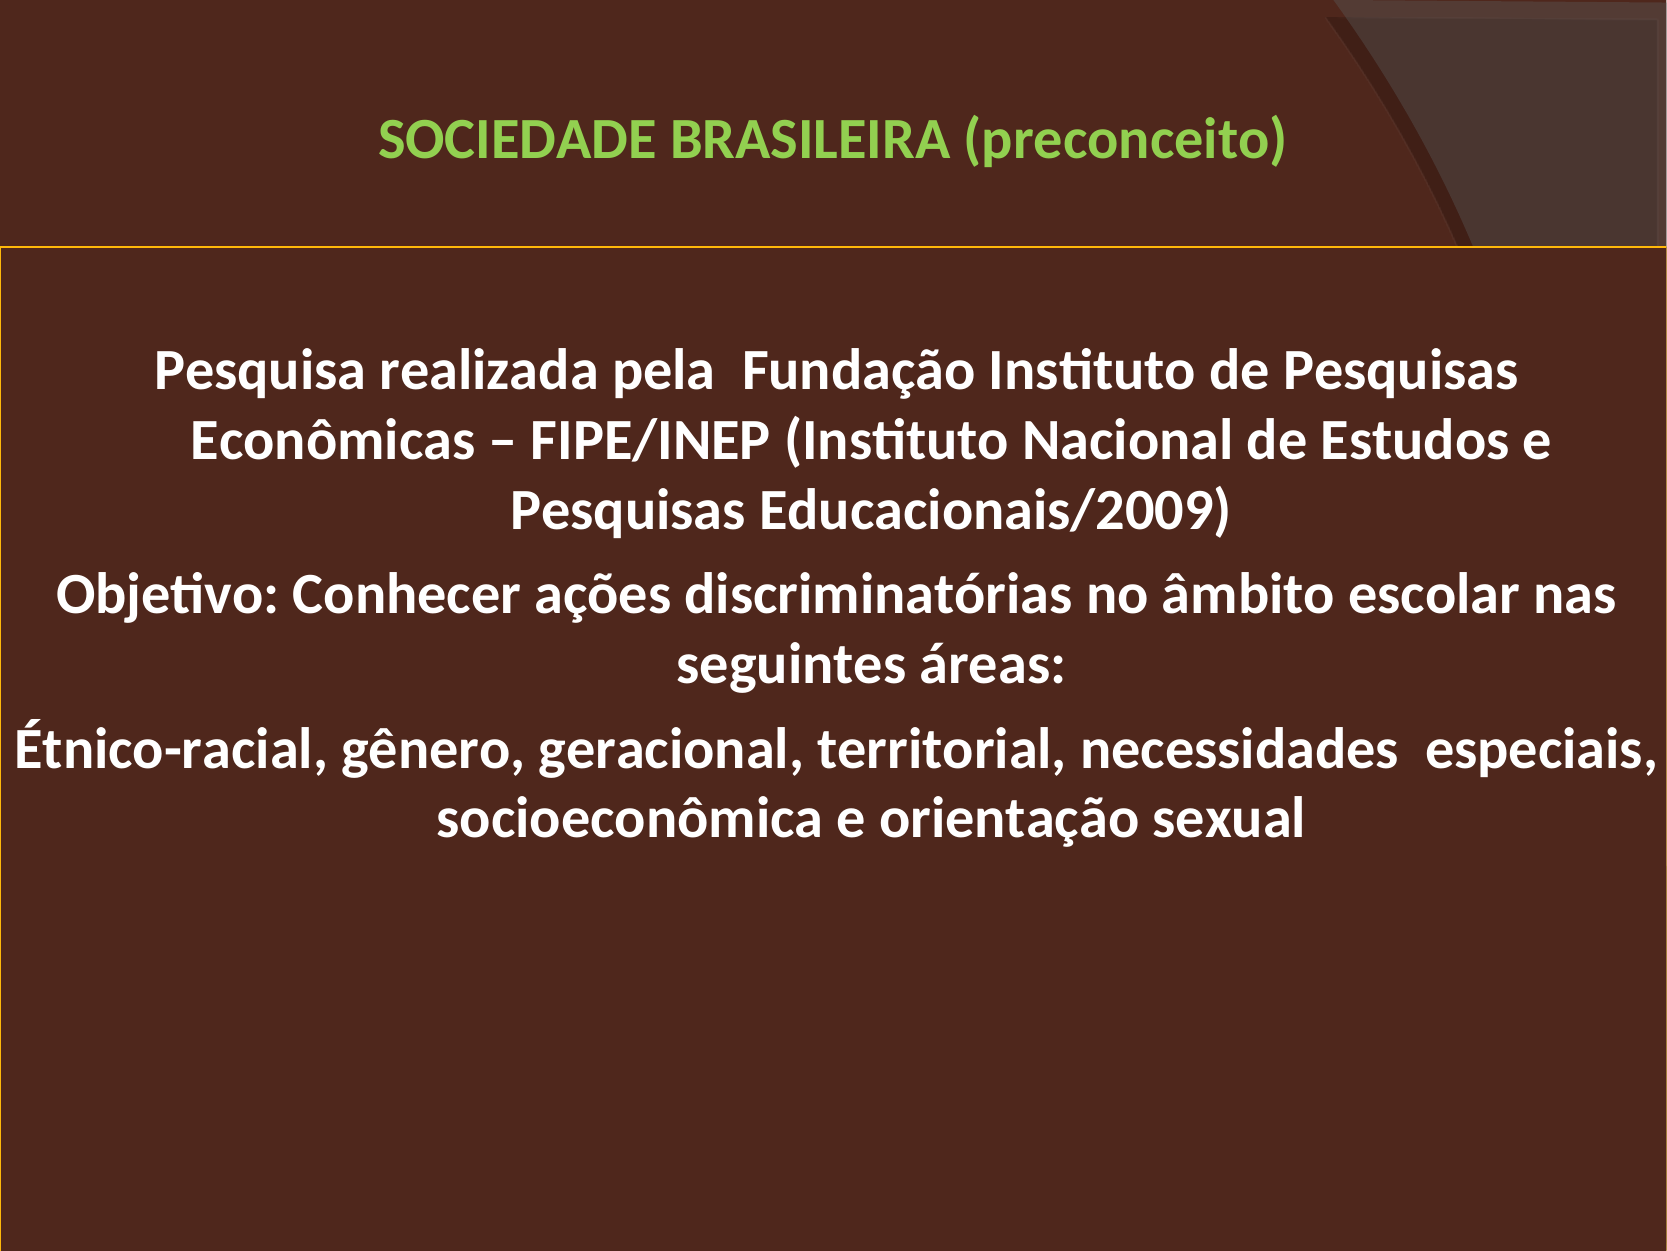

SOCIEDADE BRASILEIRA (preconceito)
# Pesquisa realizada pela Fundação Instituto de Pesquisas Econômicas – FIPE/INEP (Instituto Nacional de Estudos e Pesquisas Educacionais/2009)
Objetivo: Conhecer ações discriminatórias no âmbito escolar nas seguintes áreas:
Étnico-racial, gênero, geracional, territorial, necessidades especiais, socioeconômica e orientação sexual